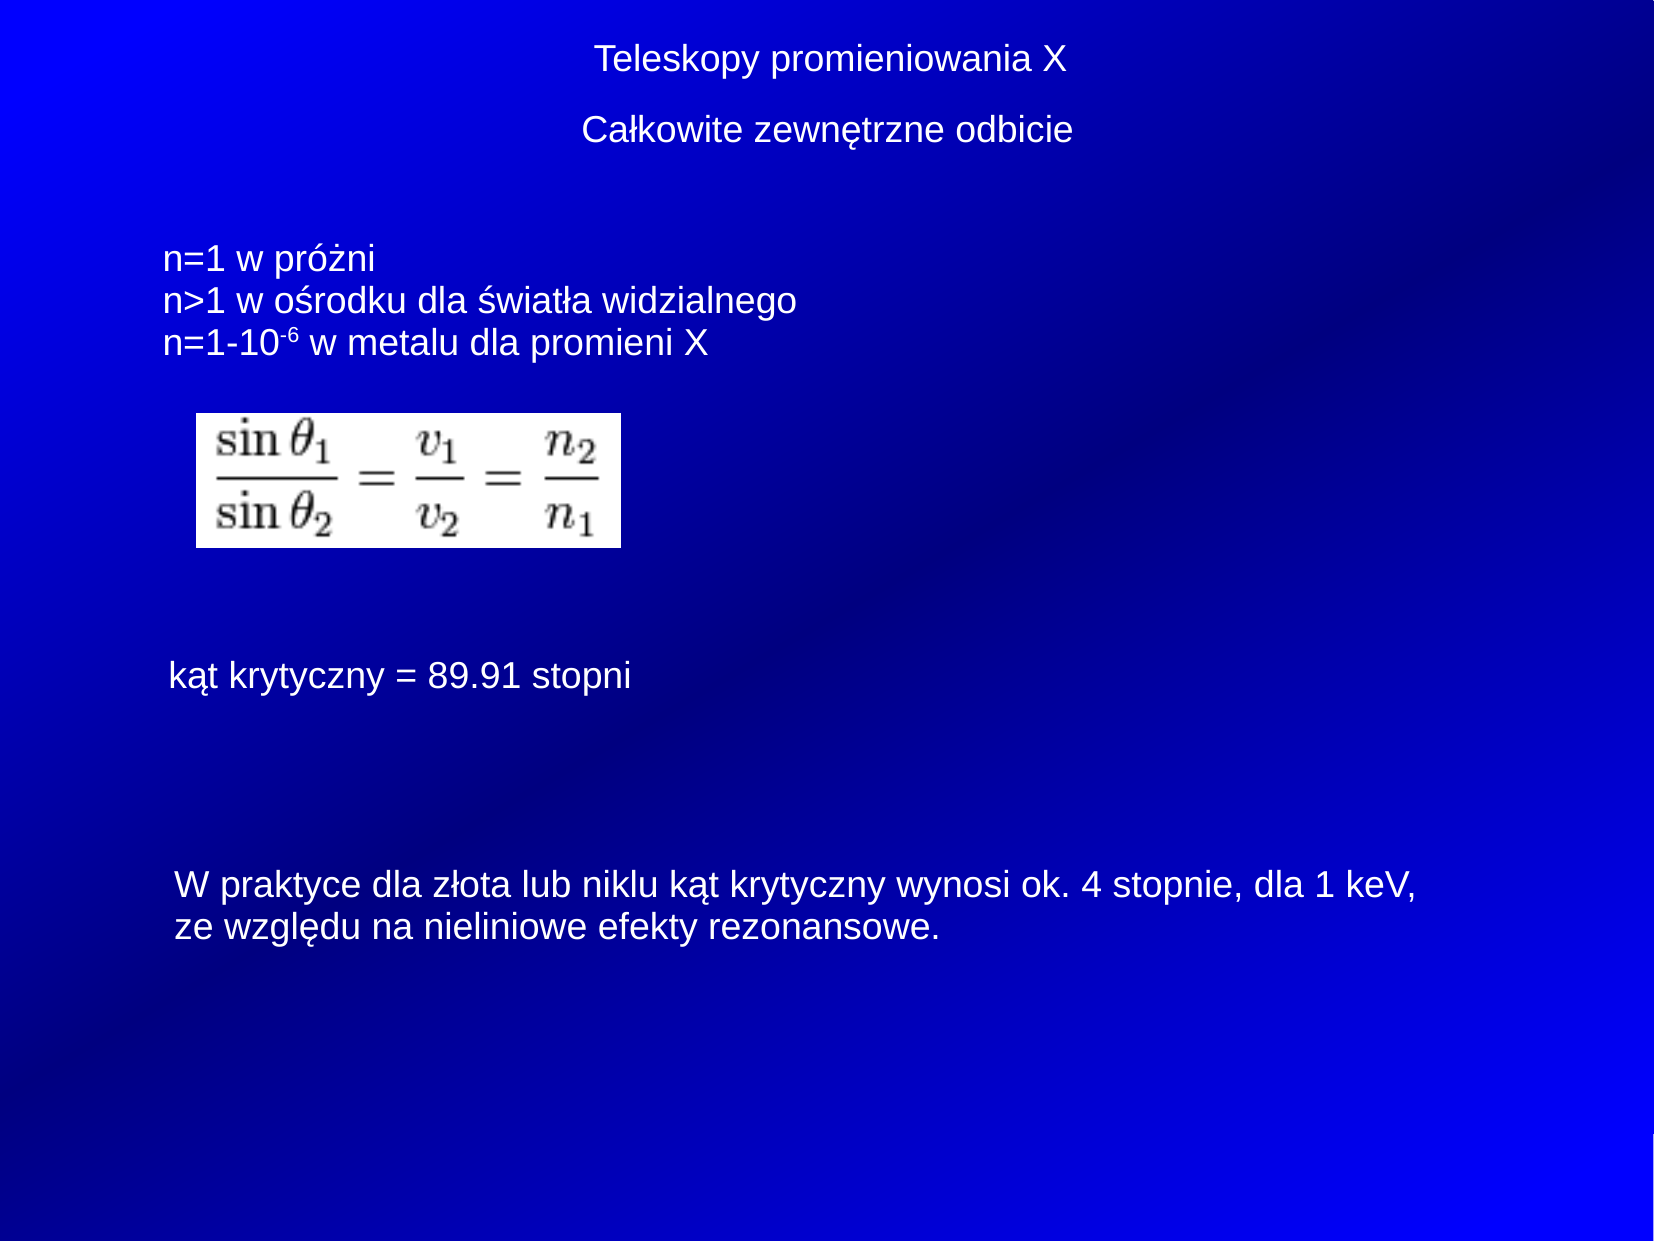

Teleskopy promieniowania X
Całkowite zewnętrzne odbicie
n=1 w próżni
n>1 w ośrodku dla światła widzialnego
n=1-10-6 w metalu dla promieni X
kąt krytyczny = 89.91 stopni
W praktyce dla złota lub niklu kąt krytyczny wynosi ok. 4 stopnie, dla 1 keV,
ze względu na nieliniowe efekty rezonansowe.